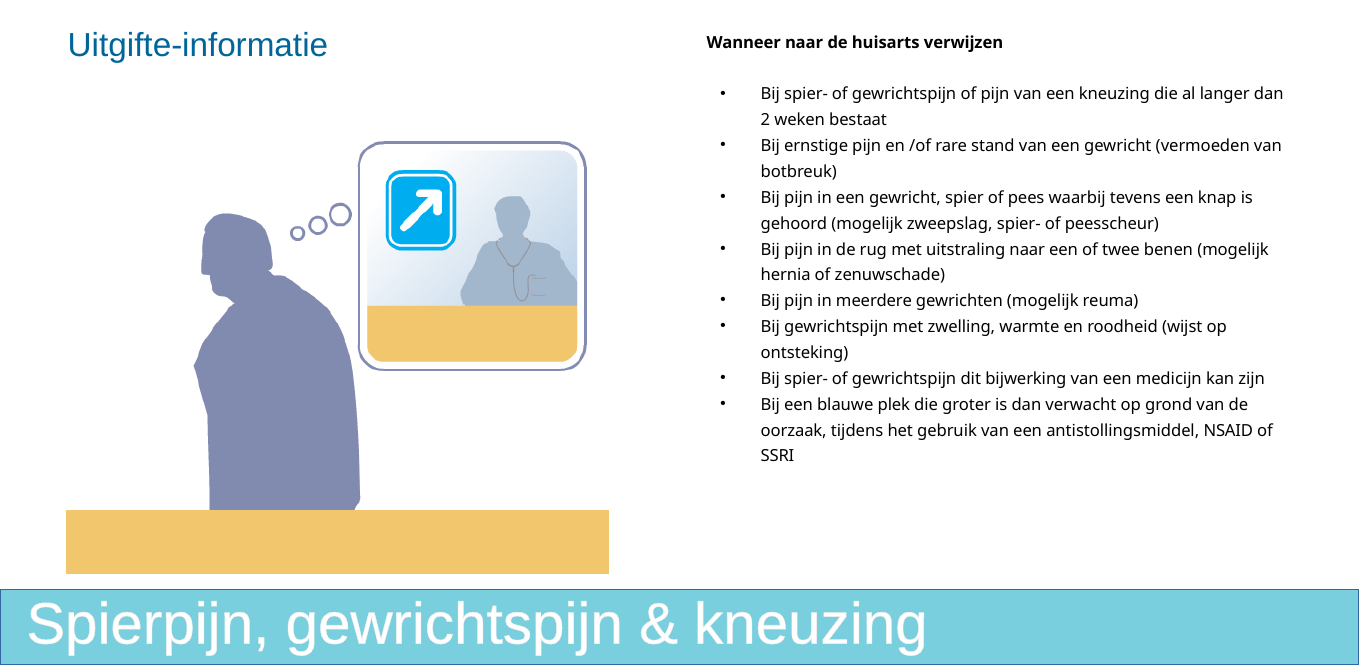

Uitgifte-informatie
# Wanneer naar de huisarts verwijzen
Bij spier- of gewrichtspijn of pijn van een kneuzing die al langer dan 2 weken bestaat
Bij ernstige pijn en /of rare stand van een gewricht (vermoeden van botbreuk)
Bij pijn in een gewricht, spier of pees waarbij tevens een knap is gehoord (mogelijk zweepslag, spier- of peesscheur)
Bij pijn in de rug met uitstraling naar een of twee benen (mogelijk hernia of zenuwschade)
Bij pijn in meerdere gewrichten (mogelijk reuma)
Bij gewrichtspijn met zwelling, warmte en roodheid (wijst op ontsteking)
Bij spier- of gewrichtspijn dit bijwerking van een medicijn kan zijn
Bij een blauwe plek die groter is dan verwacht op grond van de oorzaak, tijdens het gebruik van een antistollingsmiddel, NSAID of SSRI
Spierpijn, gewrichtspijn & kneuzing